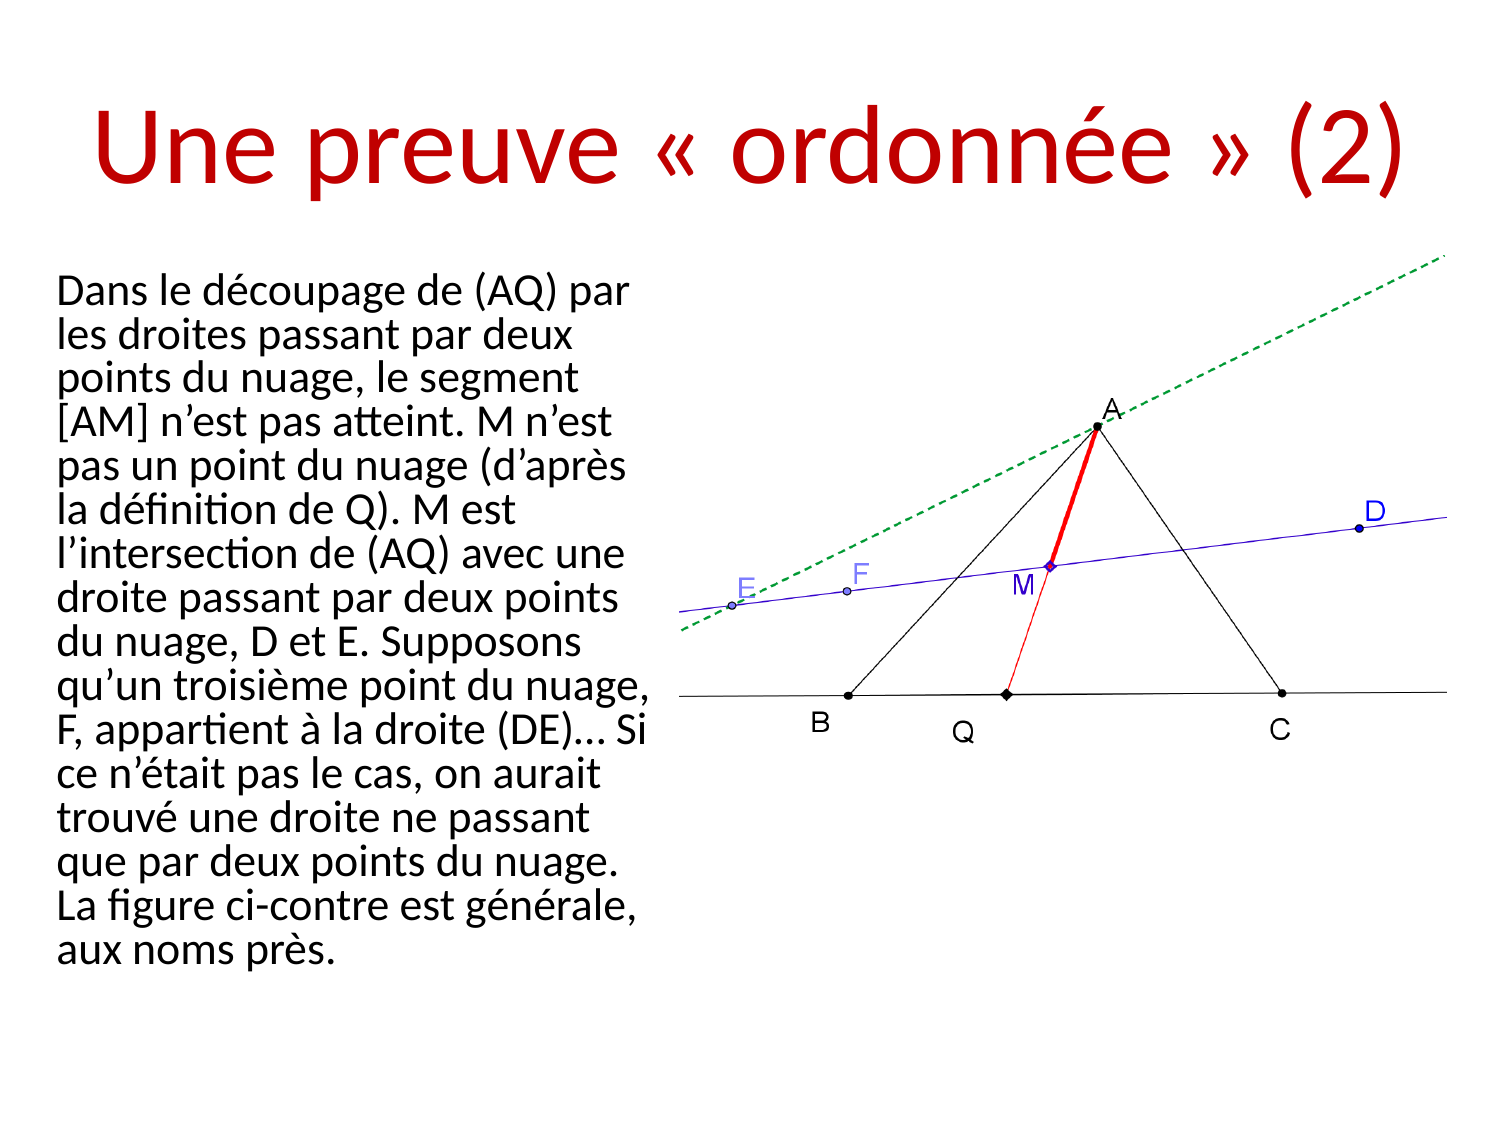

# Une preuve « ordonnée » (2)
Dans le découpage de (AQ) par les droites passant par deux points du nuage, le segment [AM] n’est pas atteint. M n’est pas un point du nuage (d’après la définition de Q). M est l’intersection de (AQ) avec une droite passant par deux points du nuage, D et E. Supposons qu’un troisième point du nuage, F, appartient à la droite (DE)… Si ce n’était pas le cas, on aurait trouvé une droite ne passant que par deux points du nuage. La figure ci-contre est générale, aux noms près.